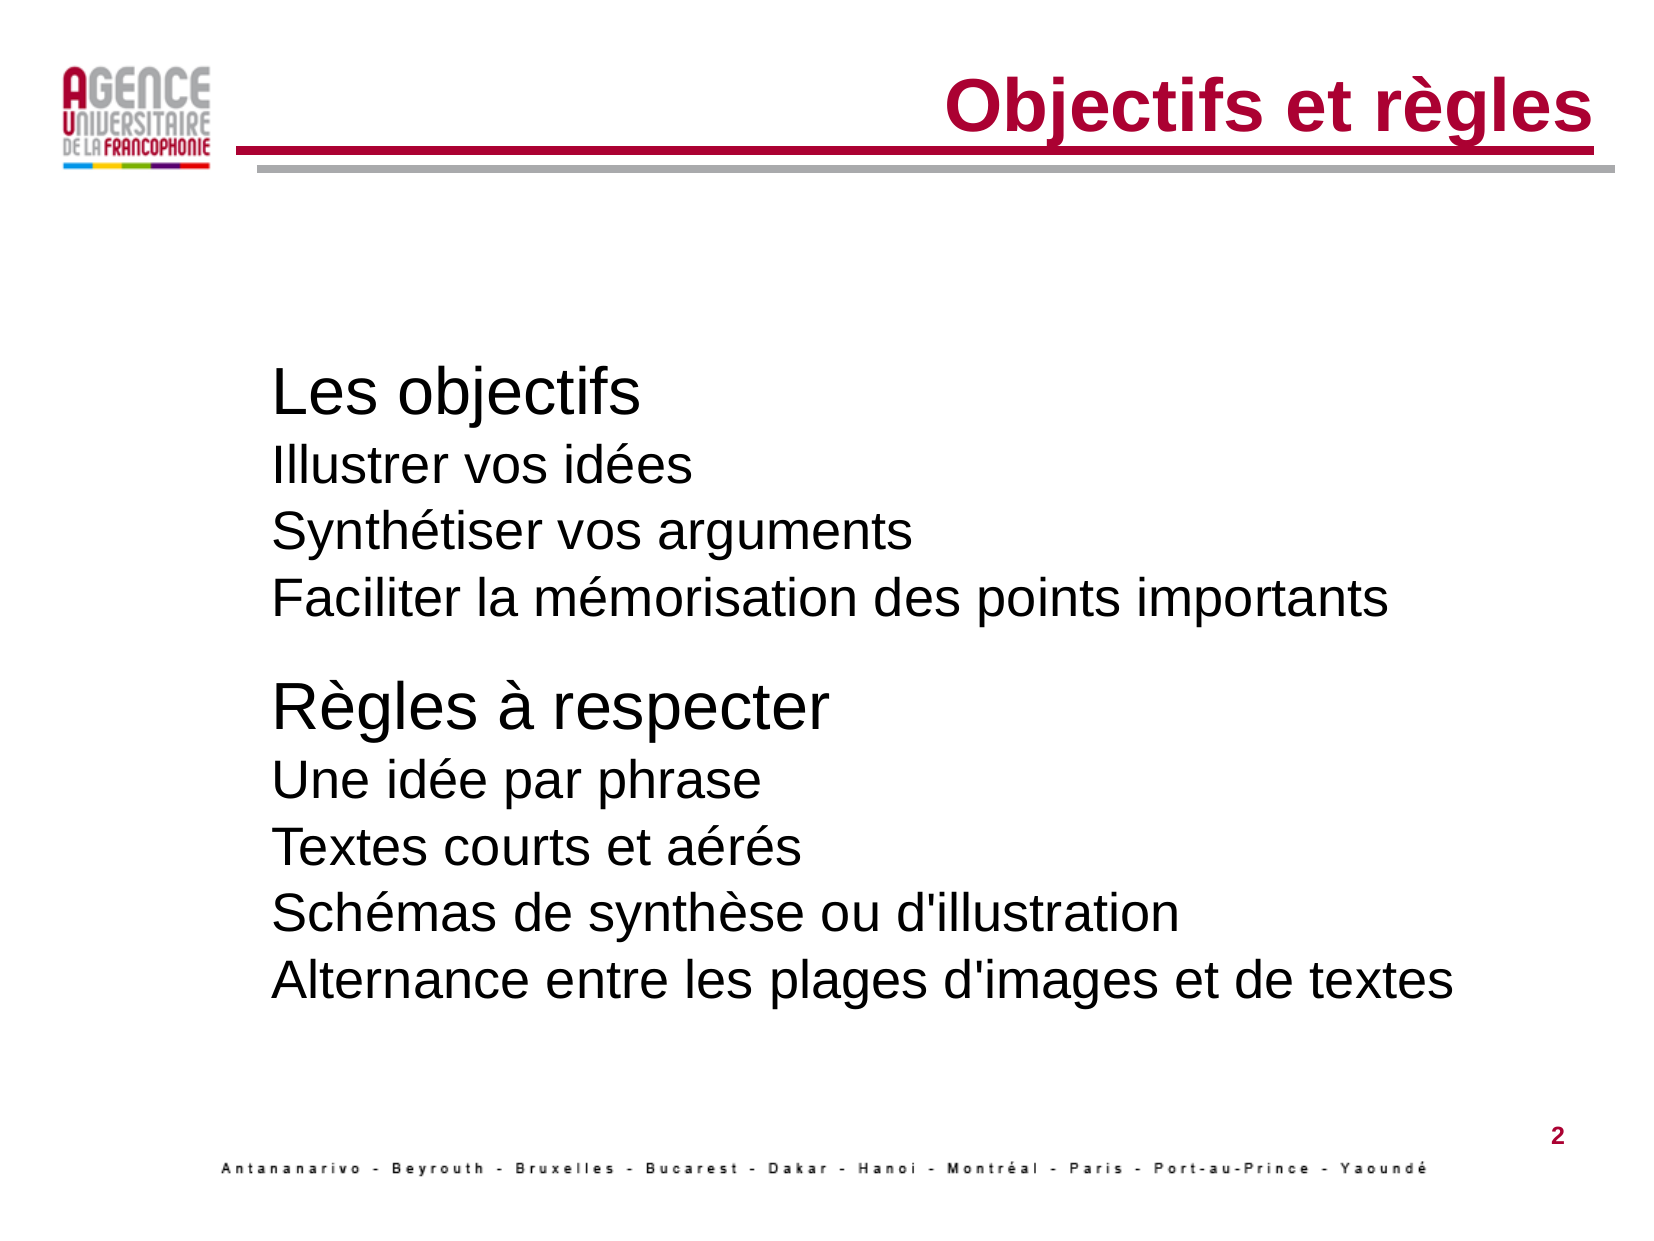

# Objectifs et règles
Les objectifs
Illustrer vos idées
Synthétiser vos arguments
Faciliter la mémorisation des points importants
Règles à respecter
Une idée par phrase
Textes courts et aérés
Schémas de synthèse ou d'illustration
Alternance entre les plages d'images et de textes
2